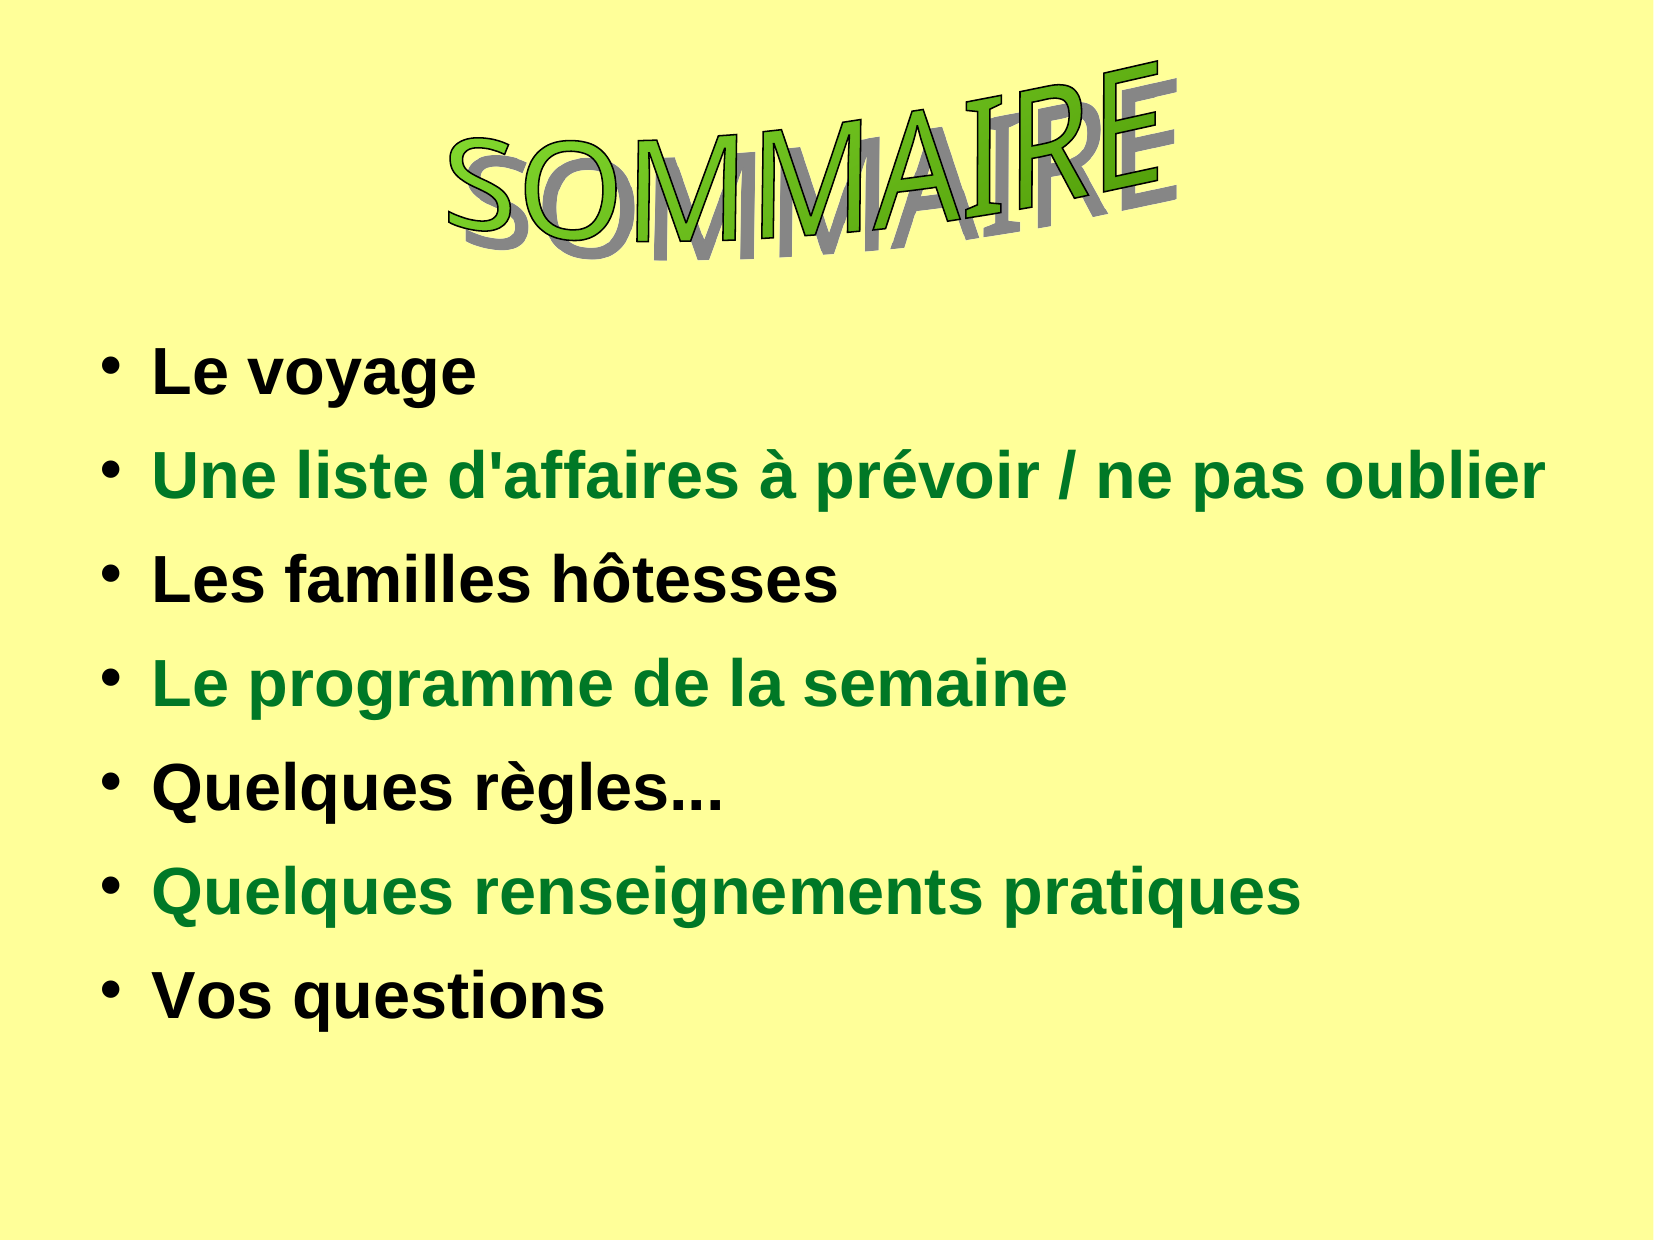

SOMMAIRE
# Le voyage
Une liste d'affaires à prévoir / ne pas oublier
Les familles hôtesses
Le programme de la semaine
Quelques règles...
Quelques renseignements pratiques
Vos questions